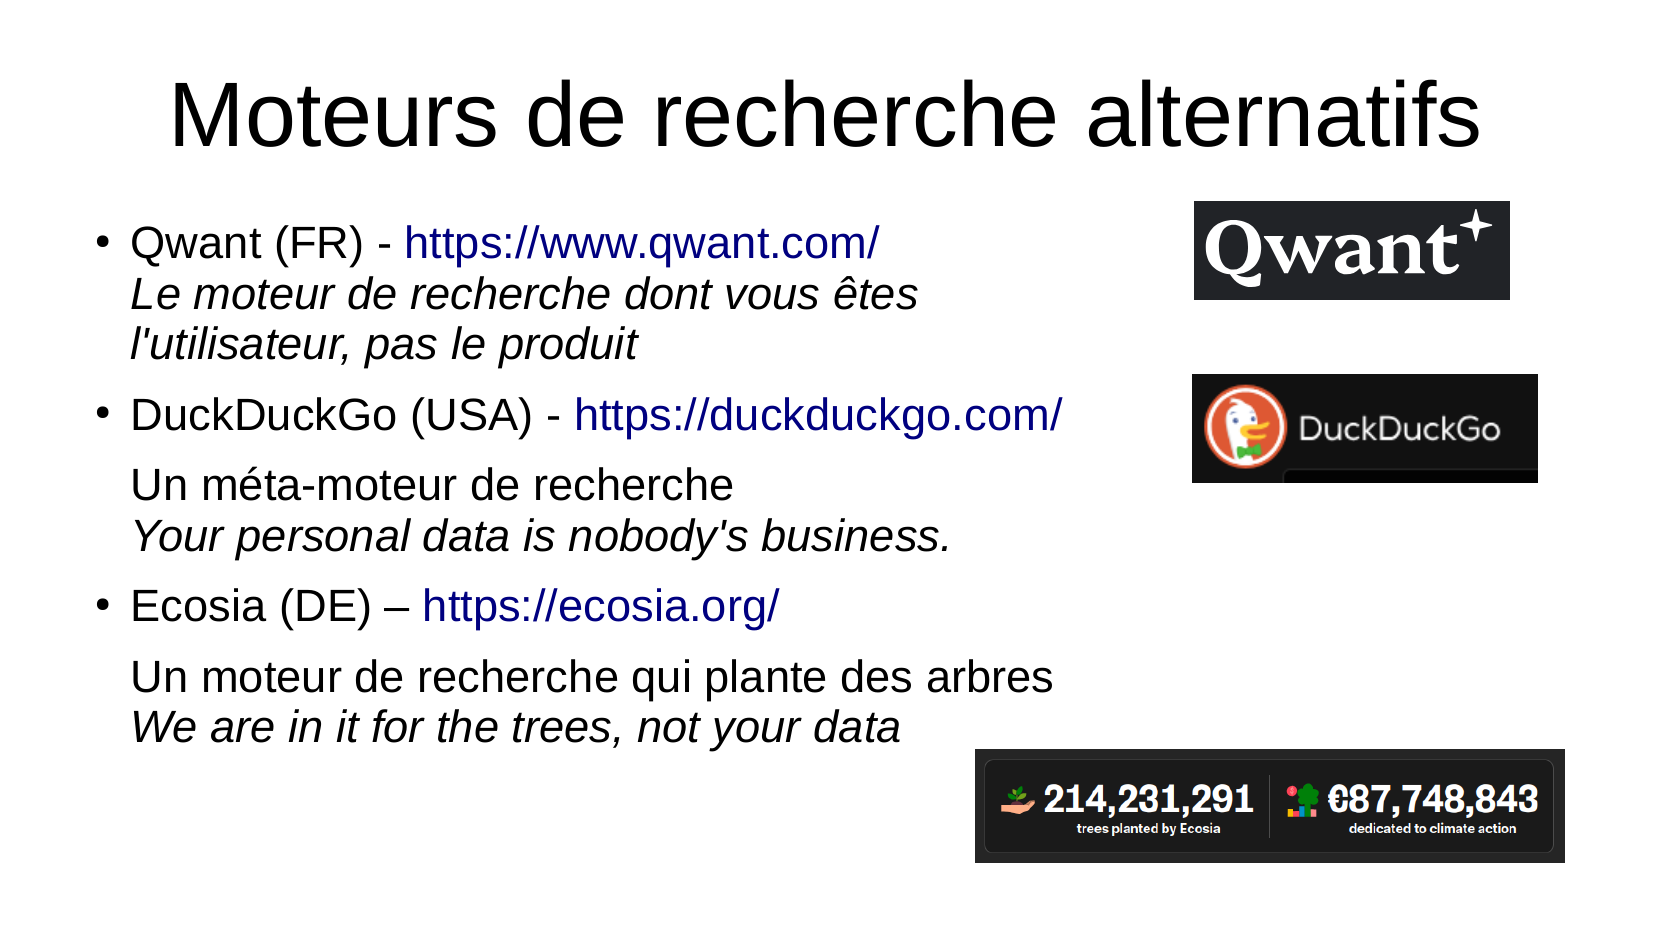

# Moteurs de recherche alternatifs
Qwant (FR) - https://www.qwant.com/
Le moteur de recherche dont vous êtes
l'utilisateur, pas le produit
DuckDuckGo (USA) - https://duckduckgo.com/
Un méta-moteur de recherche
Your personal data is nobody's business.
Ecosia (DE) – https://ecosia.org/
Un moteur de recherche qui plante des arbres
We are in it for the trees, not your data